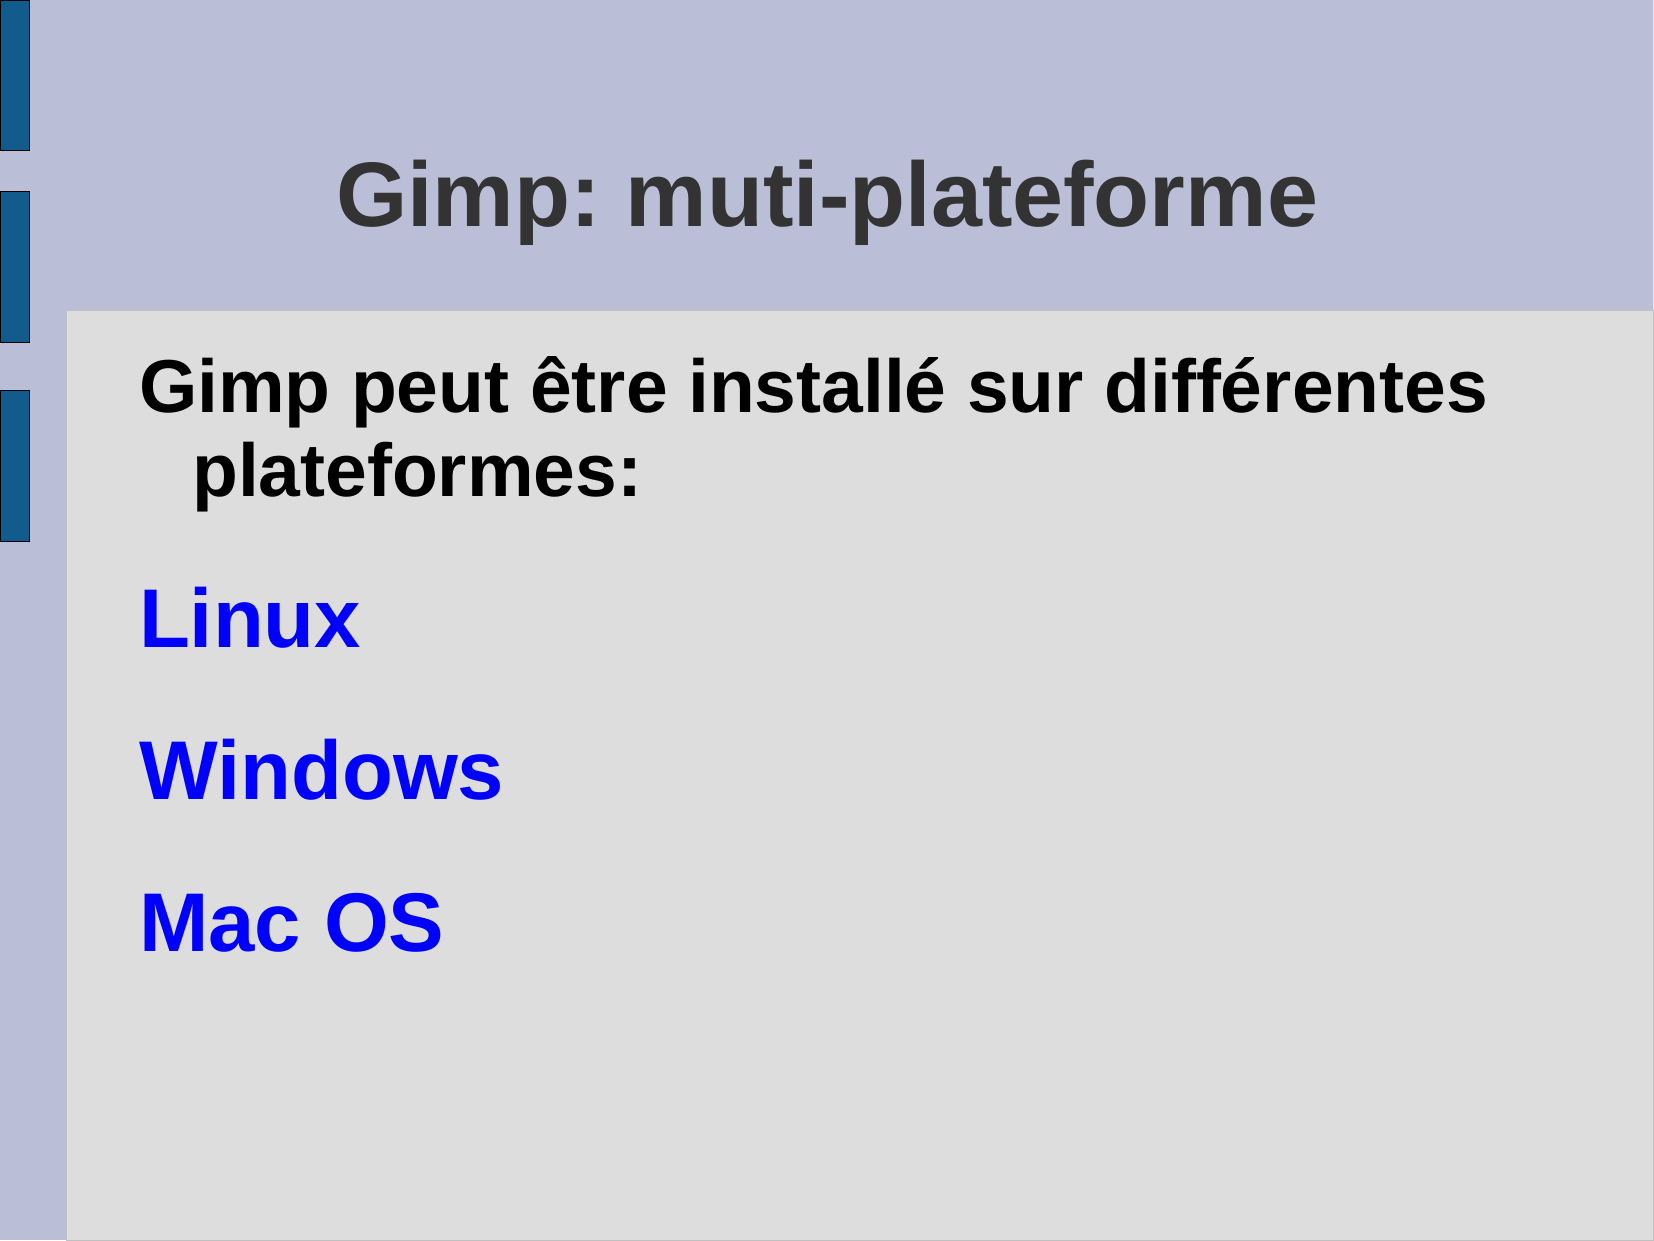

# Gimp: muti-plateforme
Gimp peut être installé sur différentes plateformes:
Linux
Windows
Mac OS